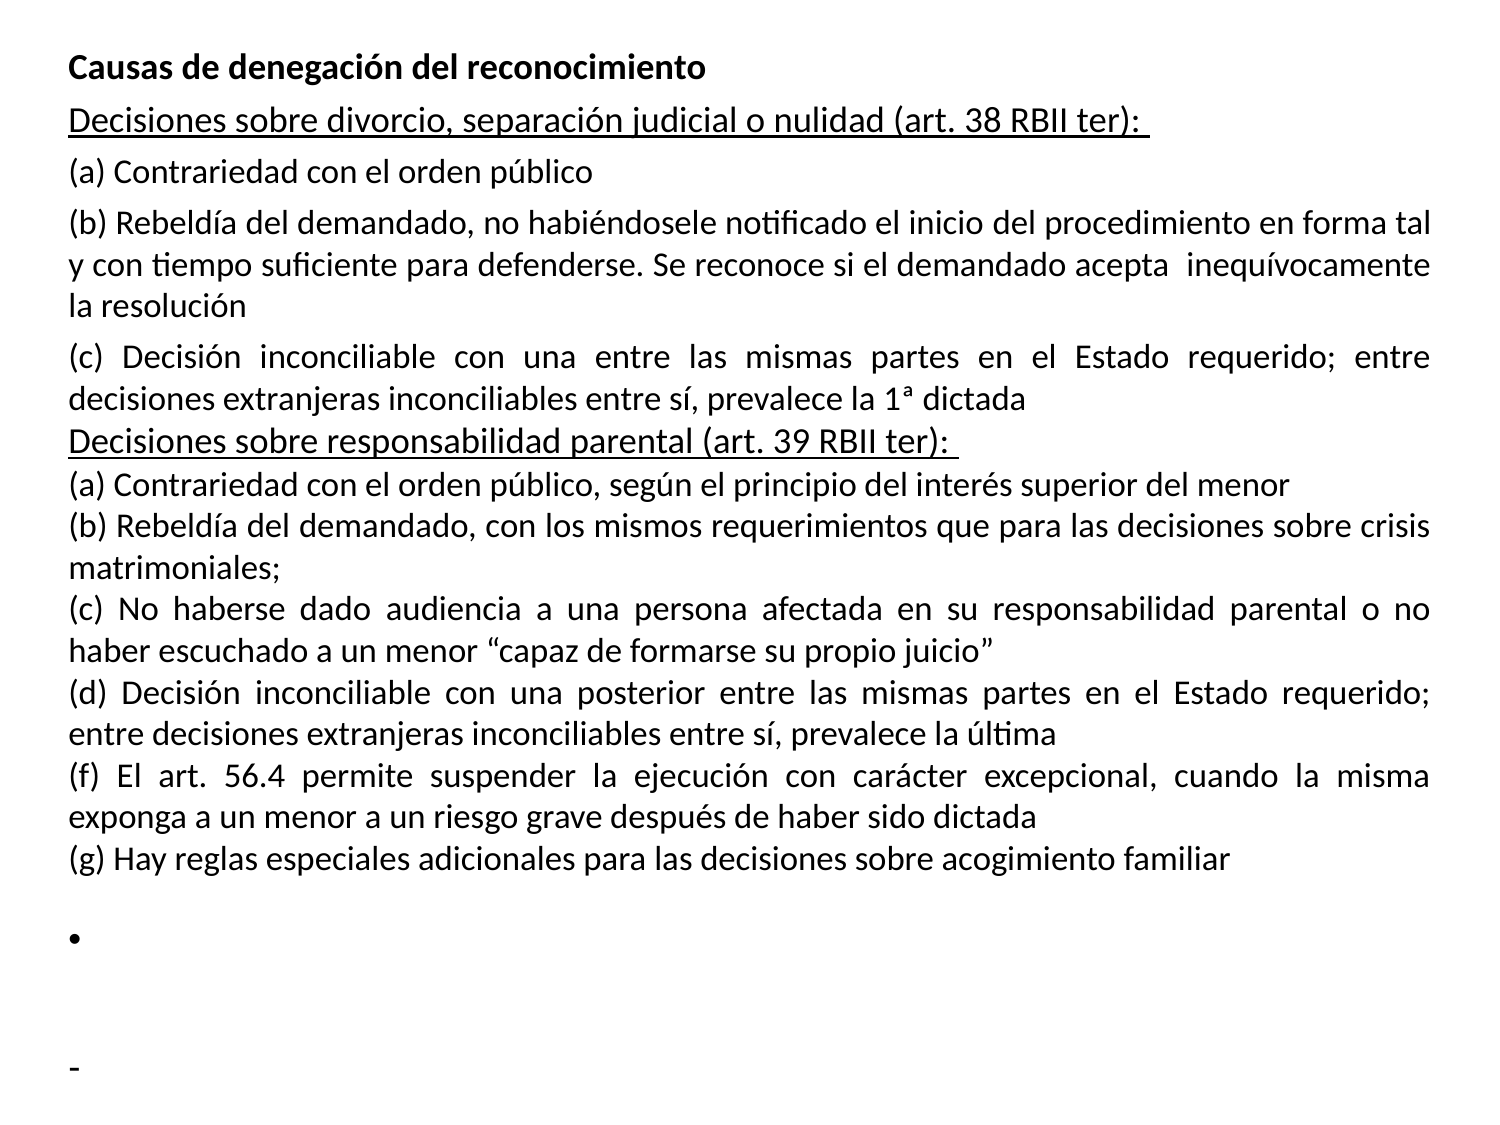

# Causas de denegación del reconocimiento
Decisiones sobre divorcio, separación judicial o nulidad (art. 38 RBII ter):
(a) Contrariedad con el orden público
(b) Rebeldía del demandado, no habiéndosele notificado el inicio del procedimiento en forma tal y con tiempo suficiente para defenderse. Se reconoce si el demandado acepta inequívocamente la resolución
(c) Decisión inconciliable con una entre las mismas partes en el Estado requerido; entre decisiones extranjeras inconciliables entre sí, prevalece la 1ª dictada
Decisiones sobre responsabilidad parental (art. 39 RBII ter):
(a) Contrariedad con el orden público, según el principio del interés superior del menor
(b) Rebeldía del demandado, con los mismos requerimientos que para las decisiones sobre crisis matrimoniales;
(c) No haberse dado audiencia a una persona afectada en su responsabilidad parental o no haber escuchado a un menor “capaz de formarse su propio juicio”
(d) Decisión inconciliable con una posterior entre las mismas partes en el Estado requerido; entre decisiones extranjeras inconciliables entre sí, prevalece la última
(f) El art. 56.4 permite suspender la ejecución con carácter excepcional, cuando la misma exponga a un menor a un riesgo grave después de haber sido dictada
(g) Hay reglas especiales adicionales para las decisiones sobre acogimiento familiar